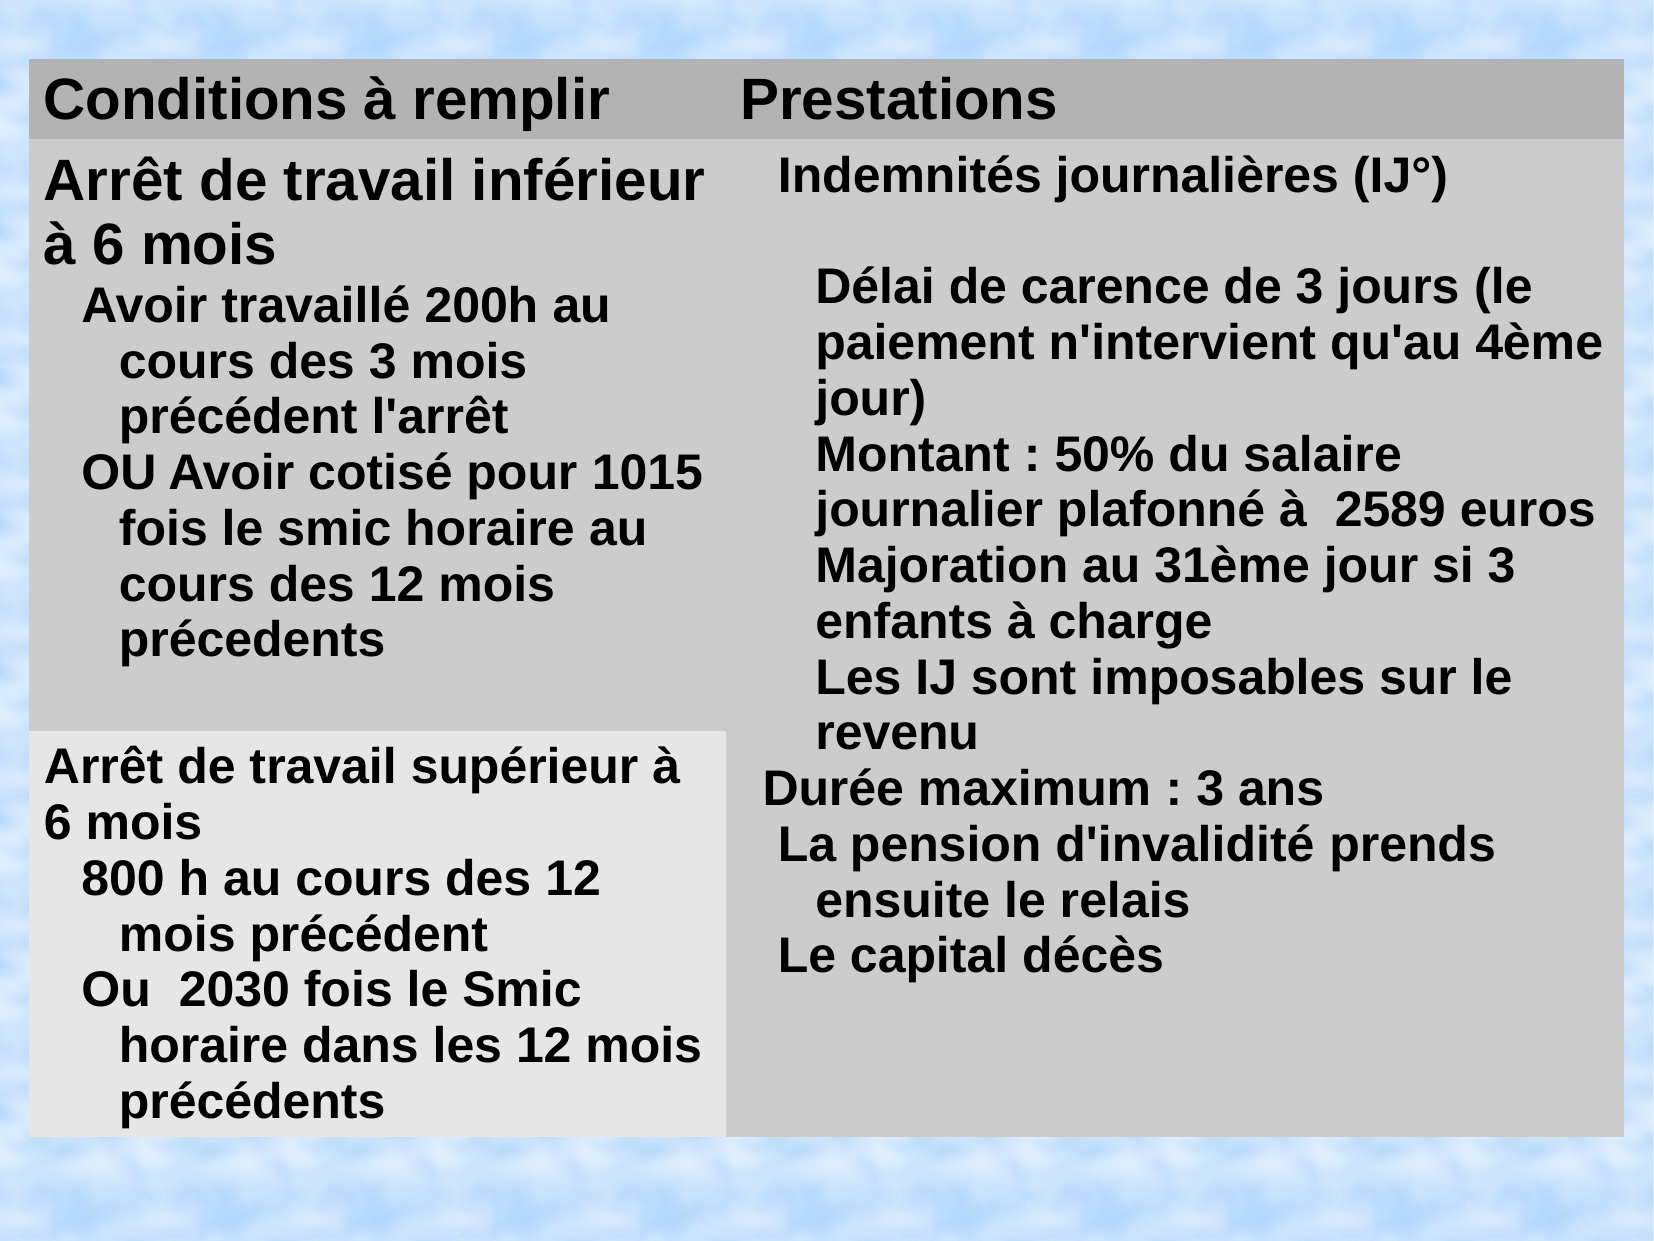

#
| Conditions à remplir | Prestations |
| --- | --- |
| Arrêt de travail inférieur à 6 mois Avoir travaillé 200h au cours des 3 mois précédent l'arrêt OU Avoir cotisé pour 1015 fois le smic horaire au cours des 12 mois précedents | Indemnités journalières (IJ°) Délai de carence de 3 jours (le paiement n'intervient qu'au 4ème jour) Montant : 50% du salaire journalier plafonné à 2589 euros Majoration au 31ème jour si 3 enfants à charge Les IJ sont imposables sur le revenu Durée maximum : 3 ans La pension d'invalidité prends ensuite le relais Le capital décès |
| Arrêt de travail supérieur à 6 mois 800 h au cours des 12 mois précédent Ou 2030 fois le Smic horaire dans les 12 mois précédents | |